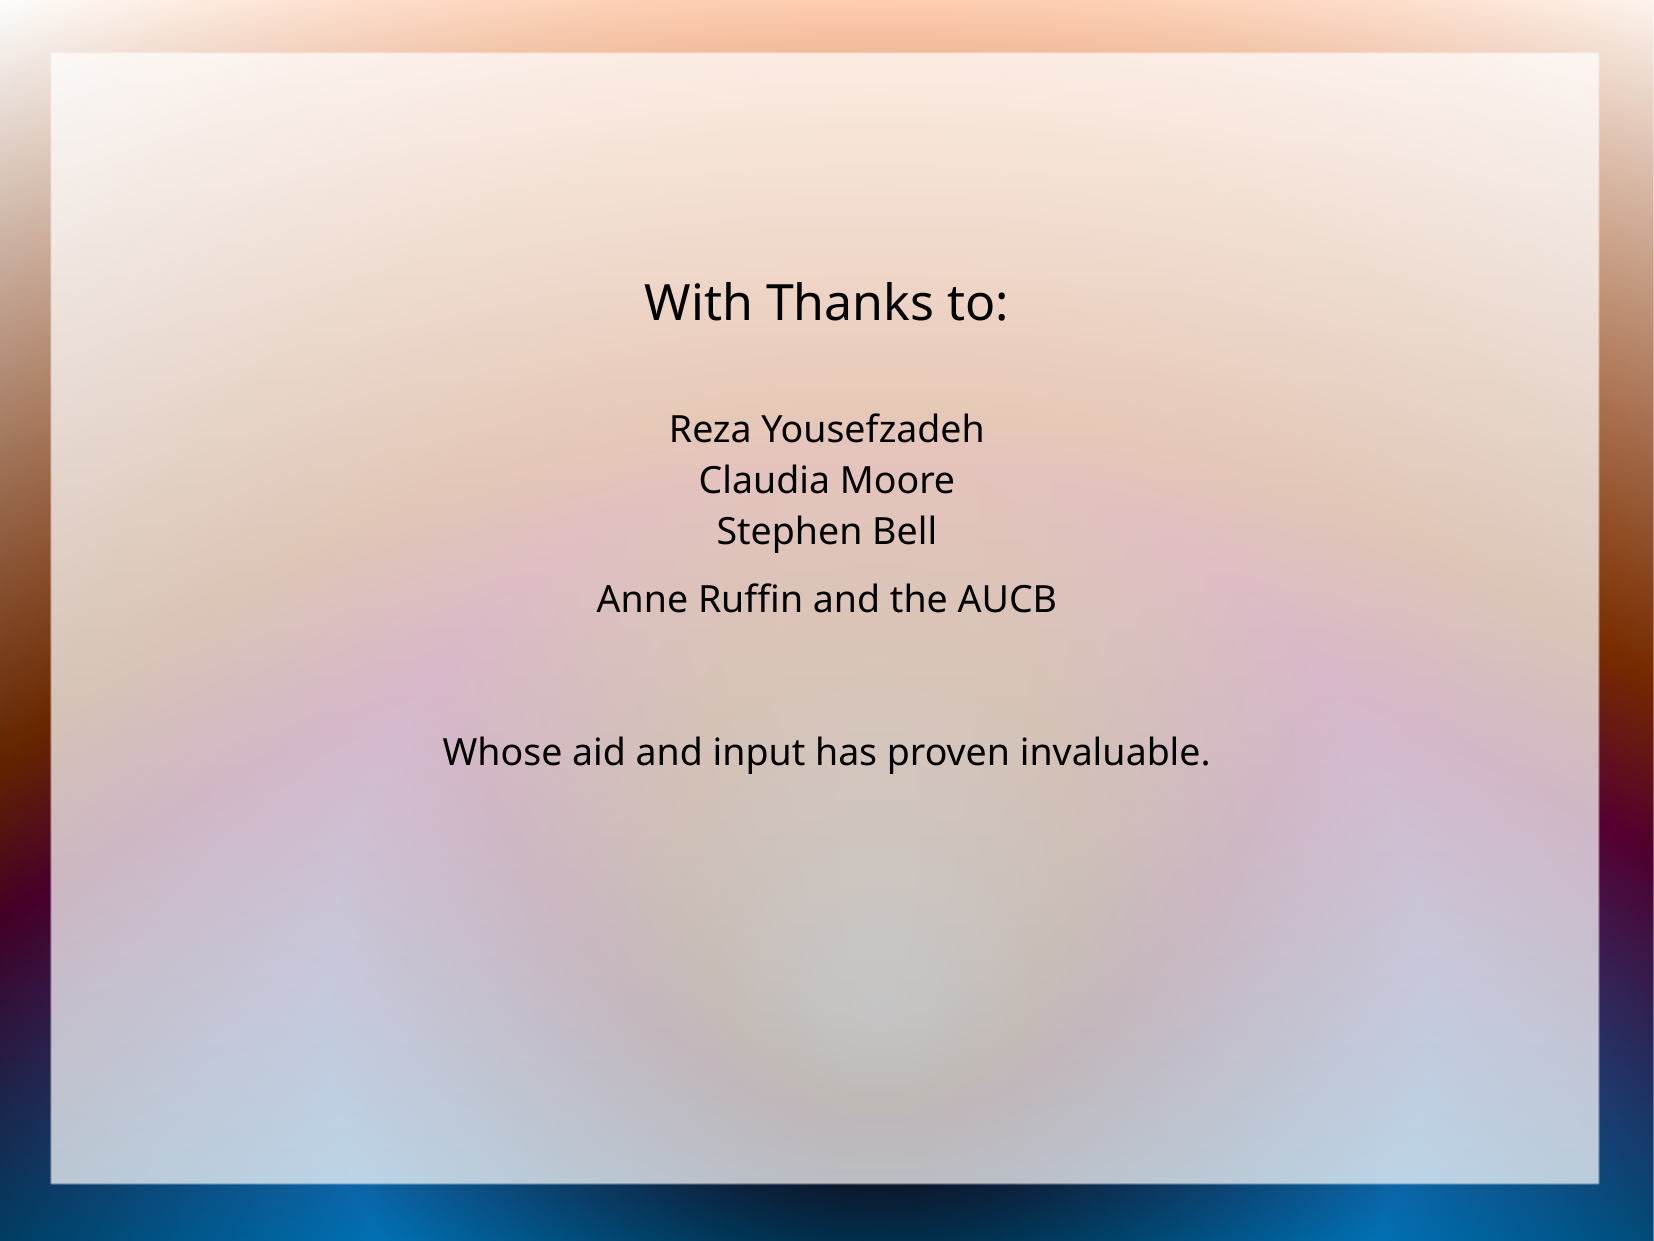

With Thanks to:
Reza Yousefzadeh
Claudia Moore
Stephen Bell
Anne Ruffin and the AUCB
Whose aid and input has proven invaluable.